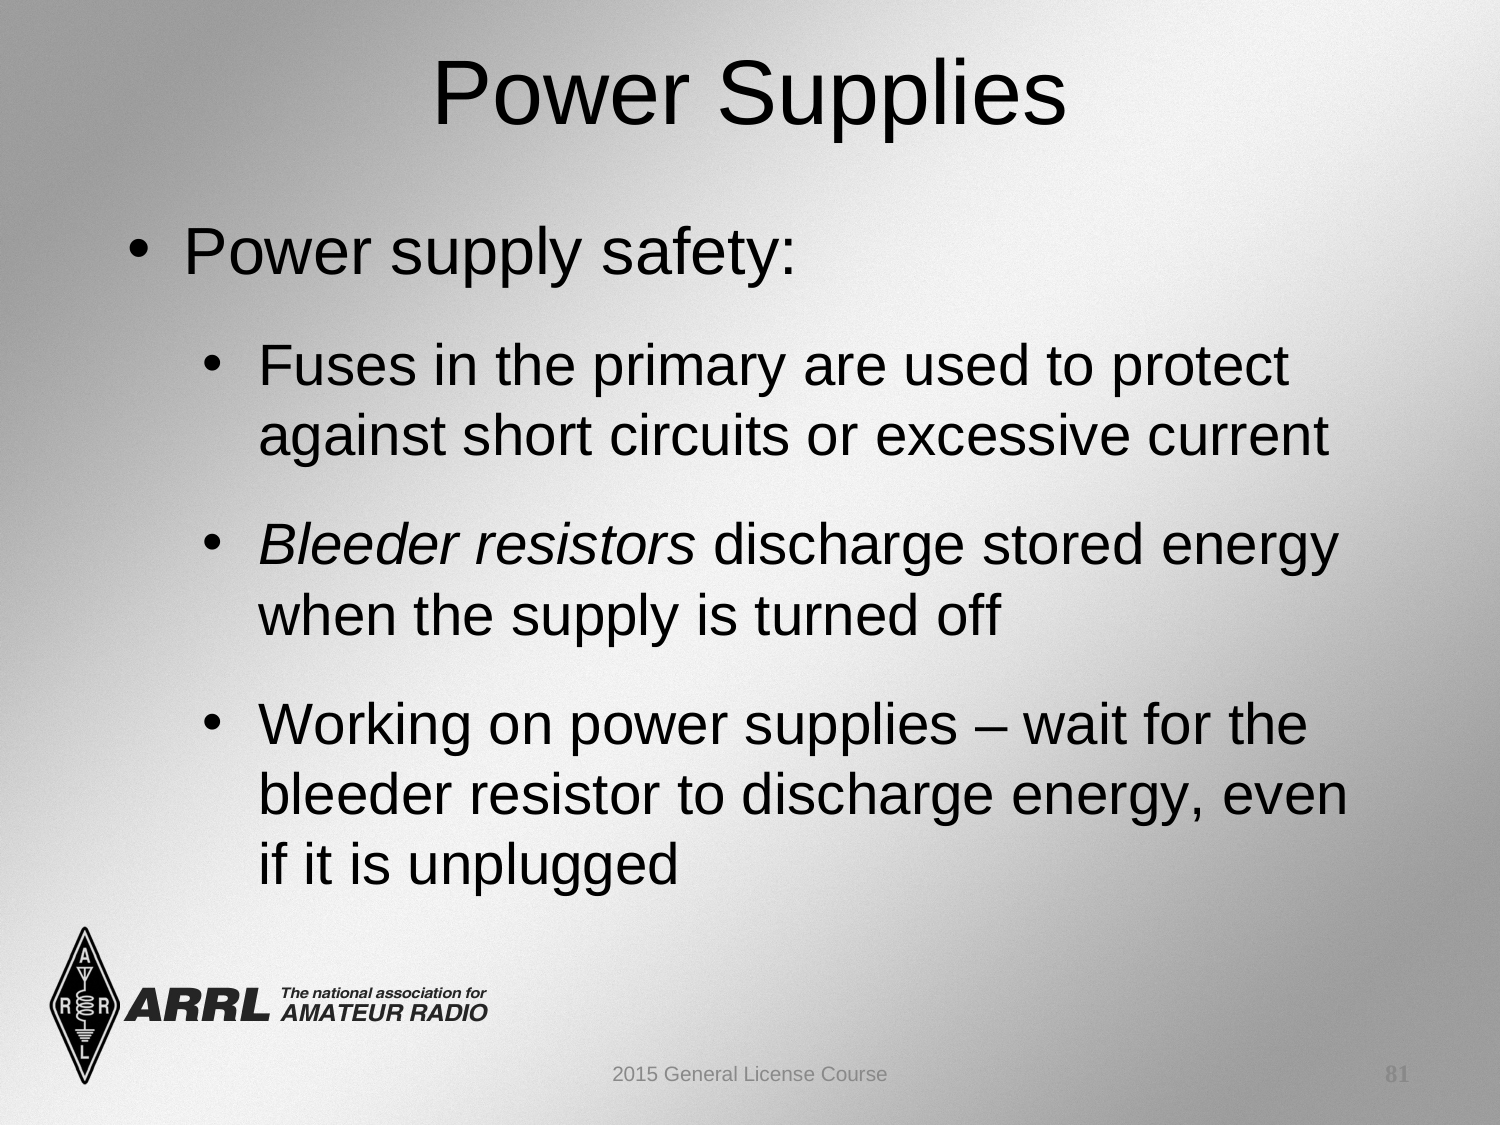

Power Supplies
Power supply safety:
Fuses in the primary are used to protect against short circuits or excessive current
Bleeder resistors discharge stored energy when the supply is turned off
Working on power supplies – wait for the bleeder resistor to discharge energy, even if it is unplugged
2015 General License Course